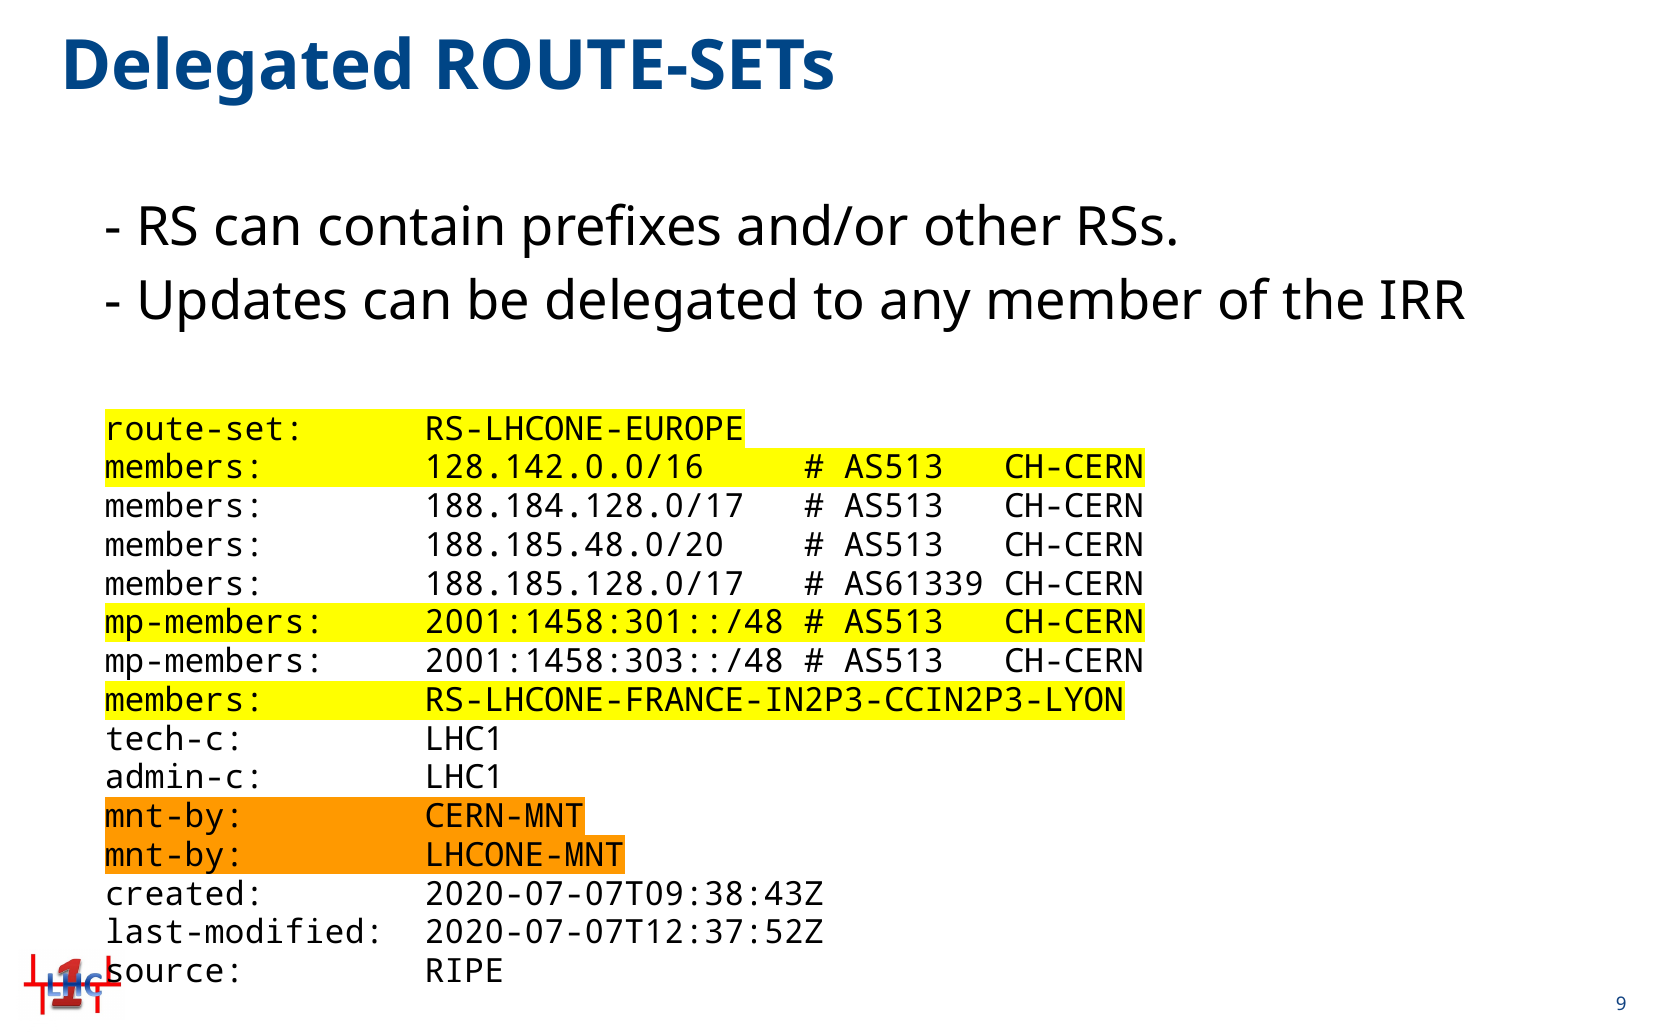

# Delegated ROUTE-SETs
- RS can contain prefixes and/or other RSs.
- Updates can be delegated to any member of the IRR
route-set: RS-LHCONE-EUROPE
members: 128.142.0.0/16 # AS513 CH-CERN
members: 188.184.128.0/17 # AS513 CH-CERN
members: 188.185.48.0/20 # AS513 CH-CERN
members: 188.185.128.0/17 # AS61339 CH-CERN
mp-members: 2001:1458:301::/48 # AS513 CH-CERN
mp-members: 2001:1458:303::/48 # AS513 CH-CERN
members: RS-LHCONE-FRANCE-IN2P3-CCIN2P3-LYON
tech-c: LHC1
admin-c: LHC1
mnt-by: CERN-MNT
mnt-by: LHCONE-MNT
created: 2020-07-07T09:38:43Z
last-modified: 2020-07-07T12:37:52Z
source: RIPE